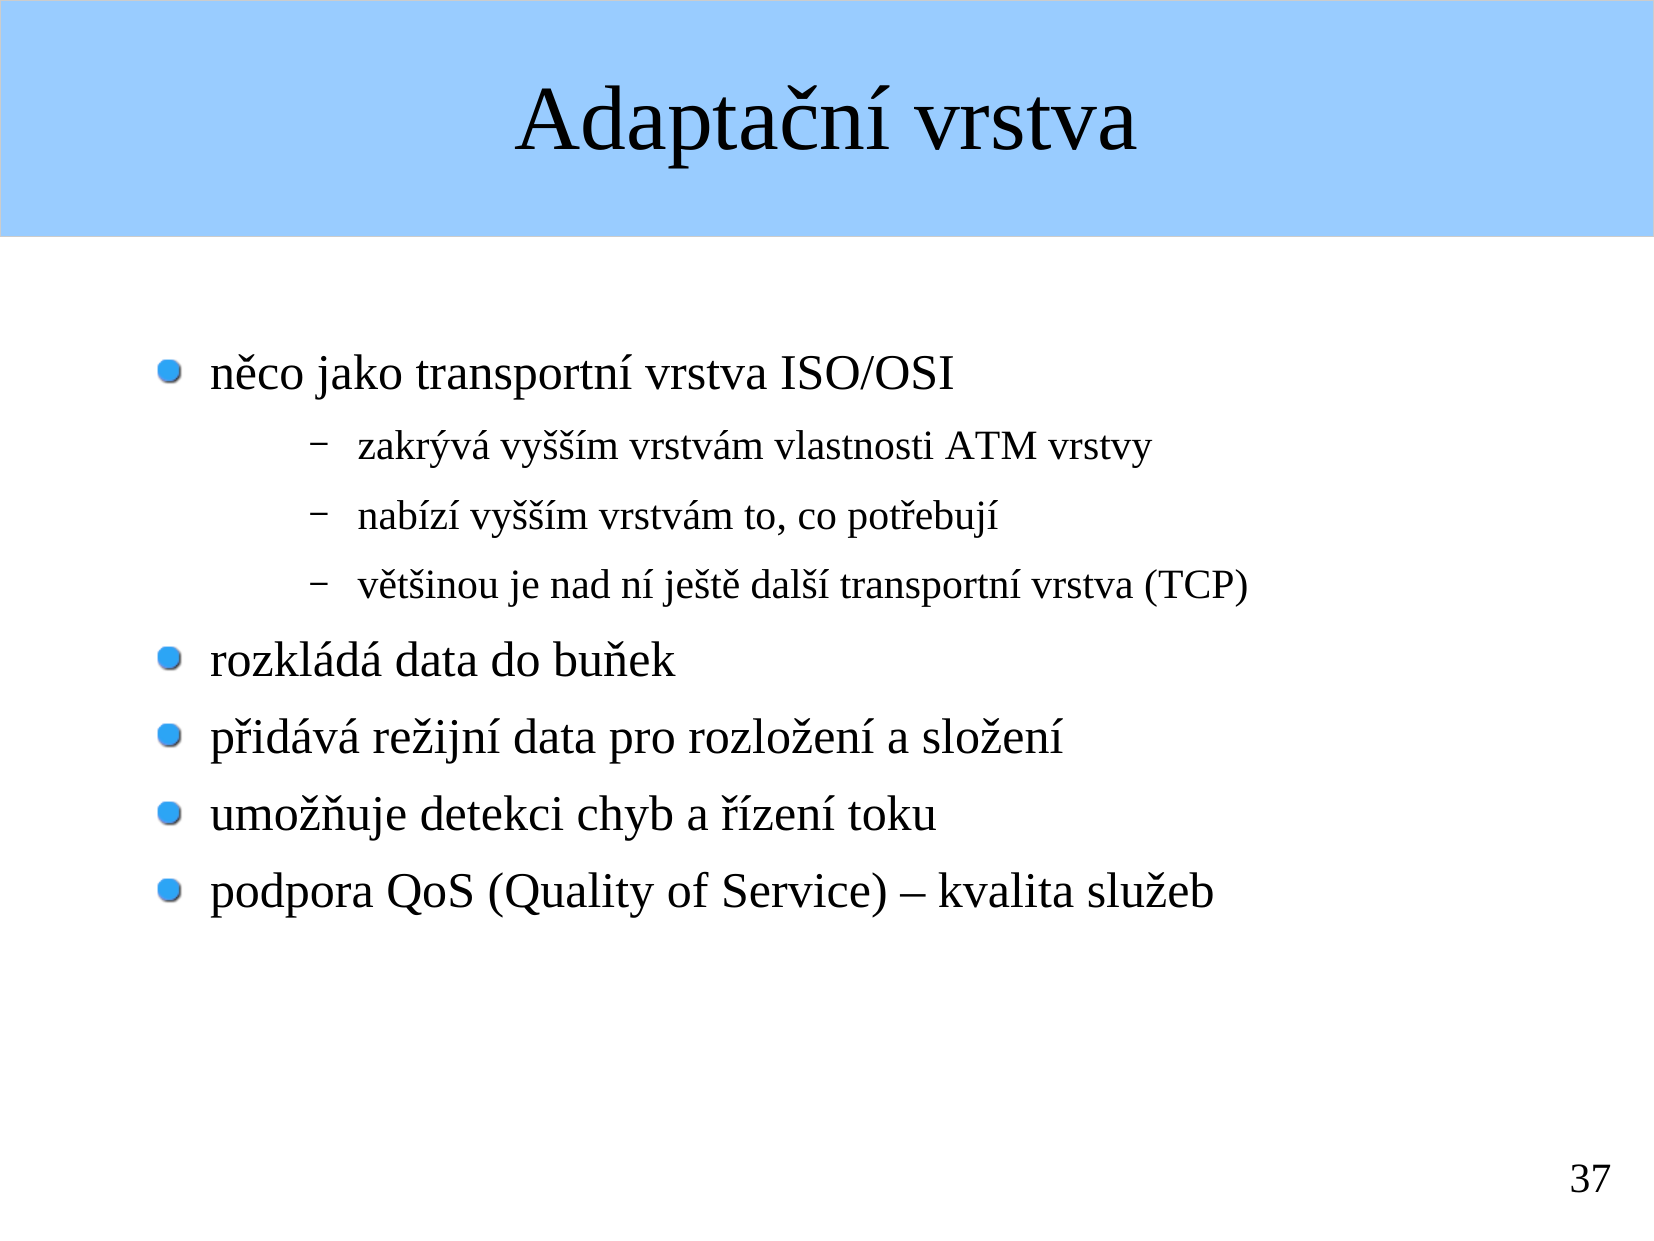

# Adaptační vrstva
něco jako transportní vrstva ISO/OSI
zakrývá vyšším vrstvám vlastnosti ATM vrstvy
nabízí vyšším vrstvám to, co potřebují
většinou je nad ní ještě další transportní vrstva (TCP)
rozkládá data do buňek
přidává režijní data pro rozložení a složení
umožňuje detekci chyb a řízení toku
podpora QoS (Quality of Service) – kvalita služeb